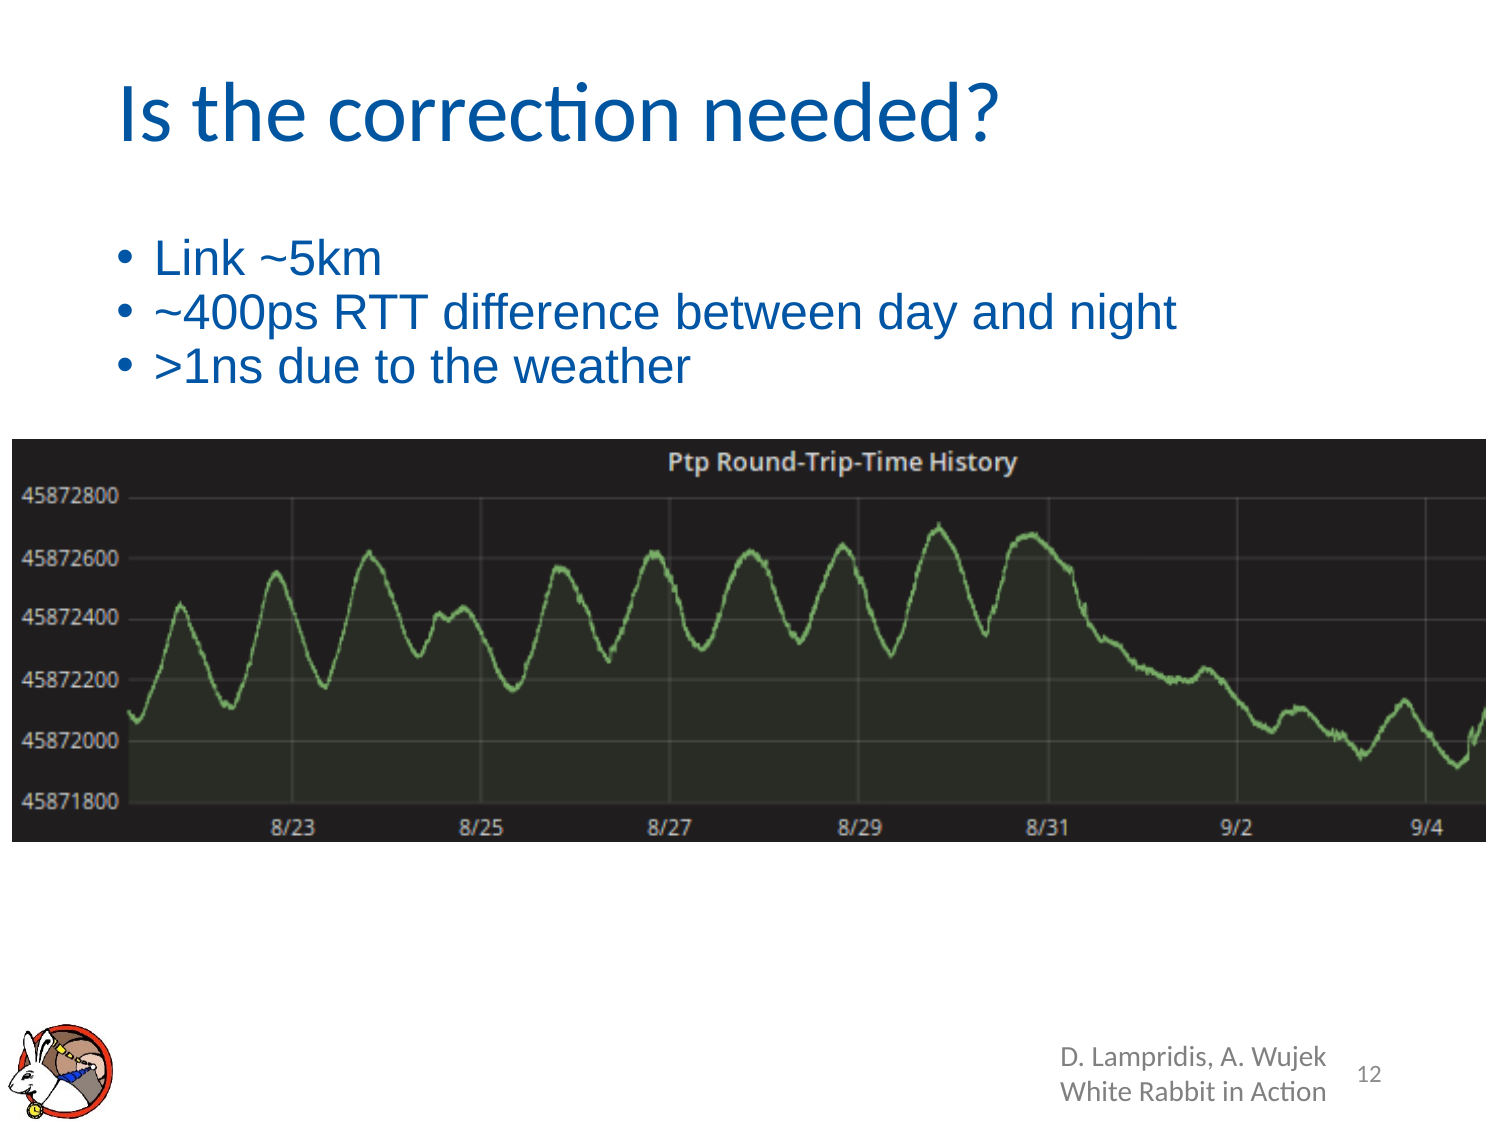

Is the correction needed?
Link ~5km
~400ps RTT difference between day and night
>1ns due to the weather